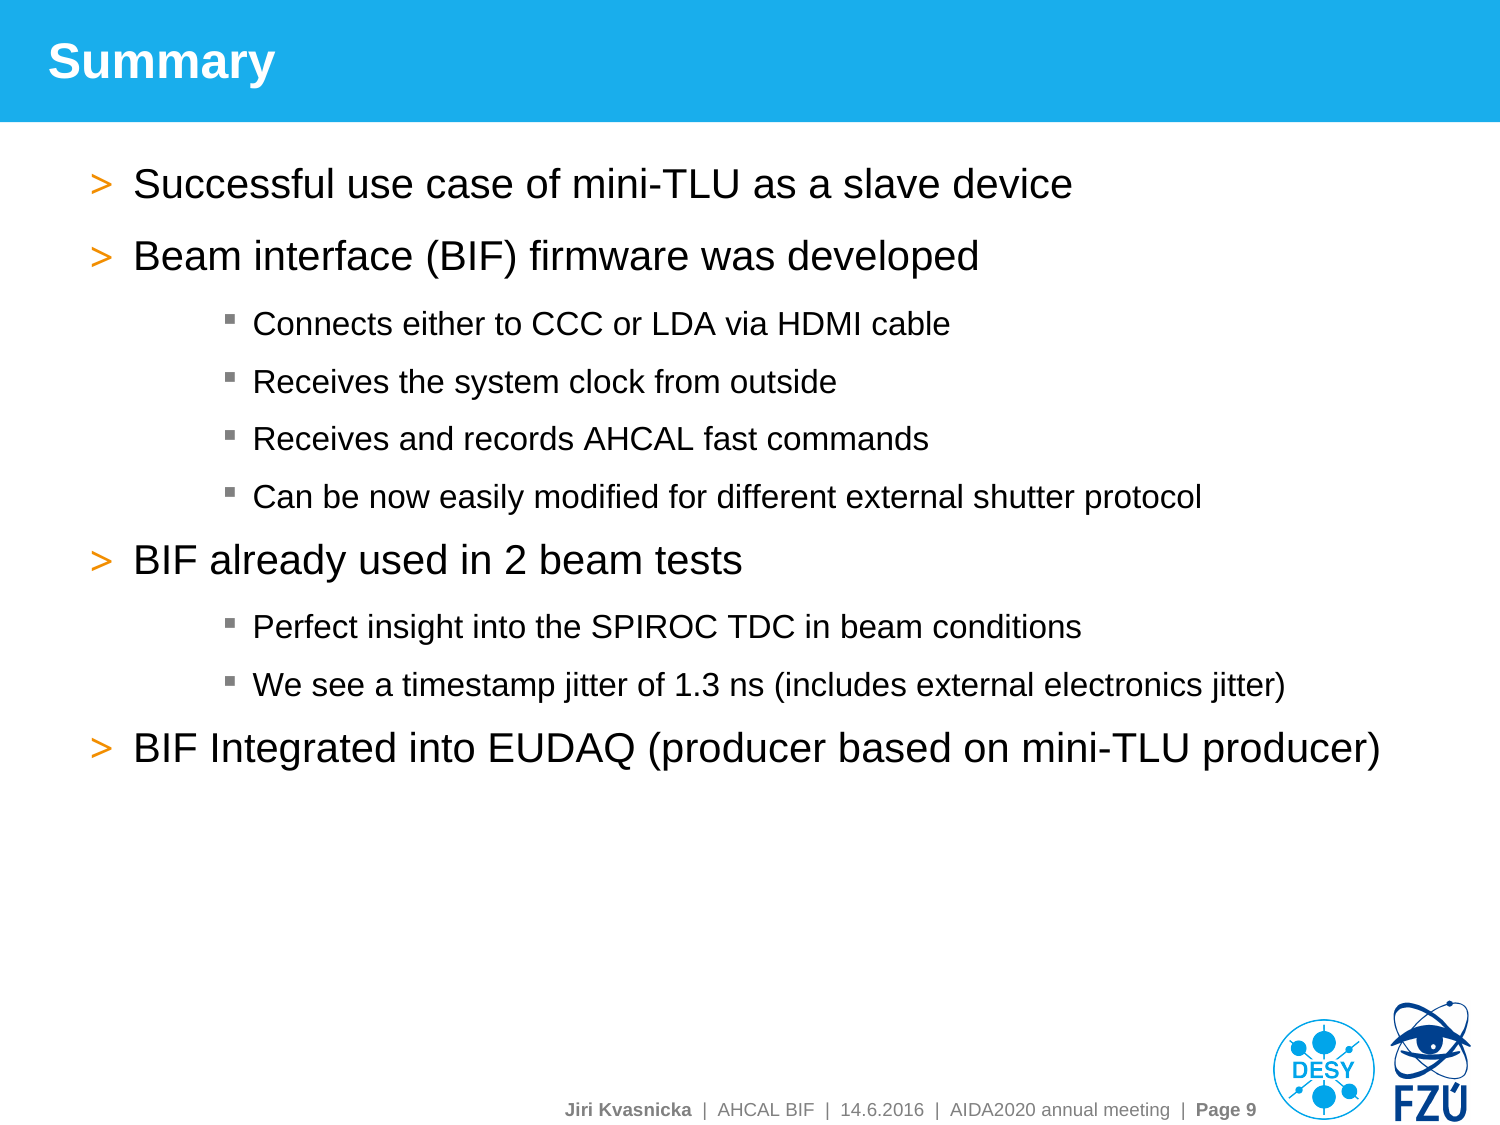

# Summary
Successful use case of mini-TLU as a slave device
Beam interface (BIF) firmware was developed
Connects either to CCC or LDA via HDMI cable
Receives the system clock from outside
Receives and records AHCAL fast commands
Can be now easily modified for different external shutter protocol
BIF already used in 2 beam tests
Perfect insight into the SPIROC TDC in beam conditions
We see a timestamp jitter of 1.3 ns (includes external electronics jitter)
BIF Integrated into EUDAQ (producer based on mini-TLU producer)